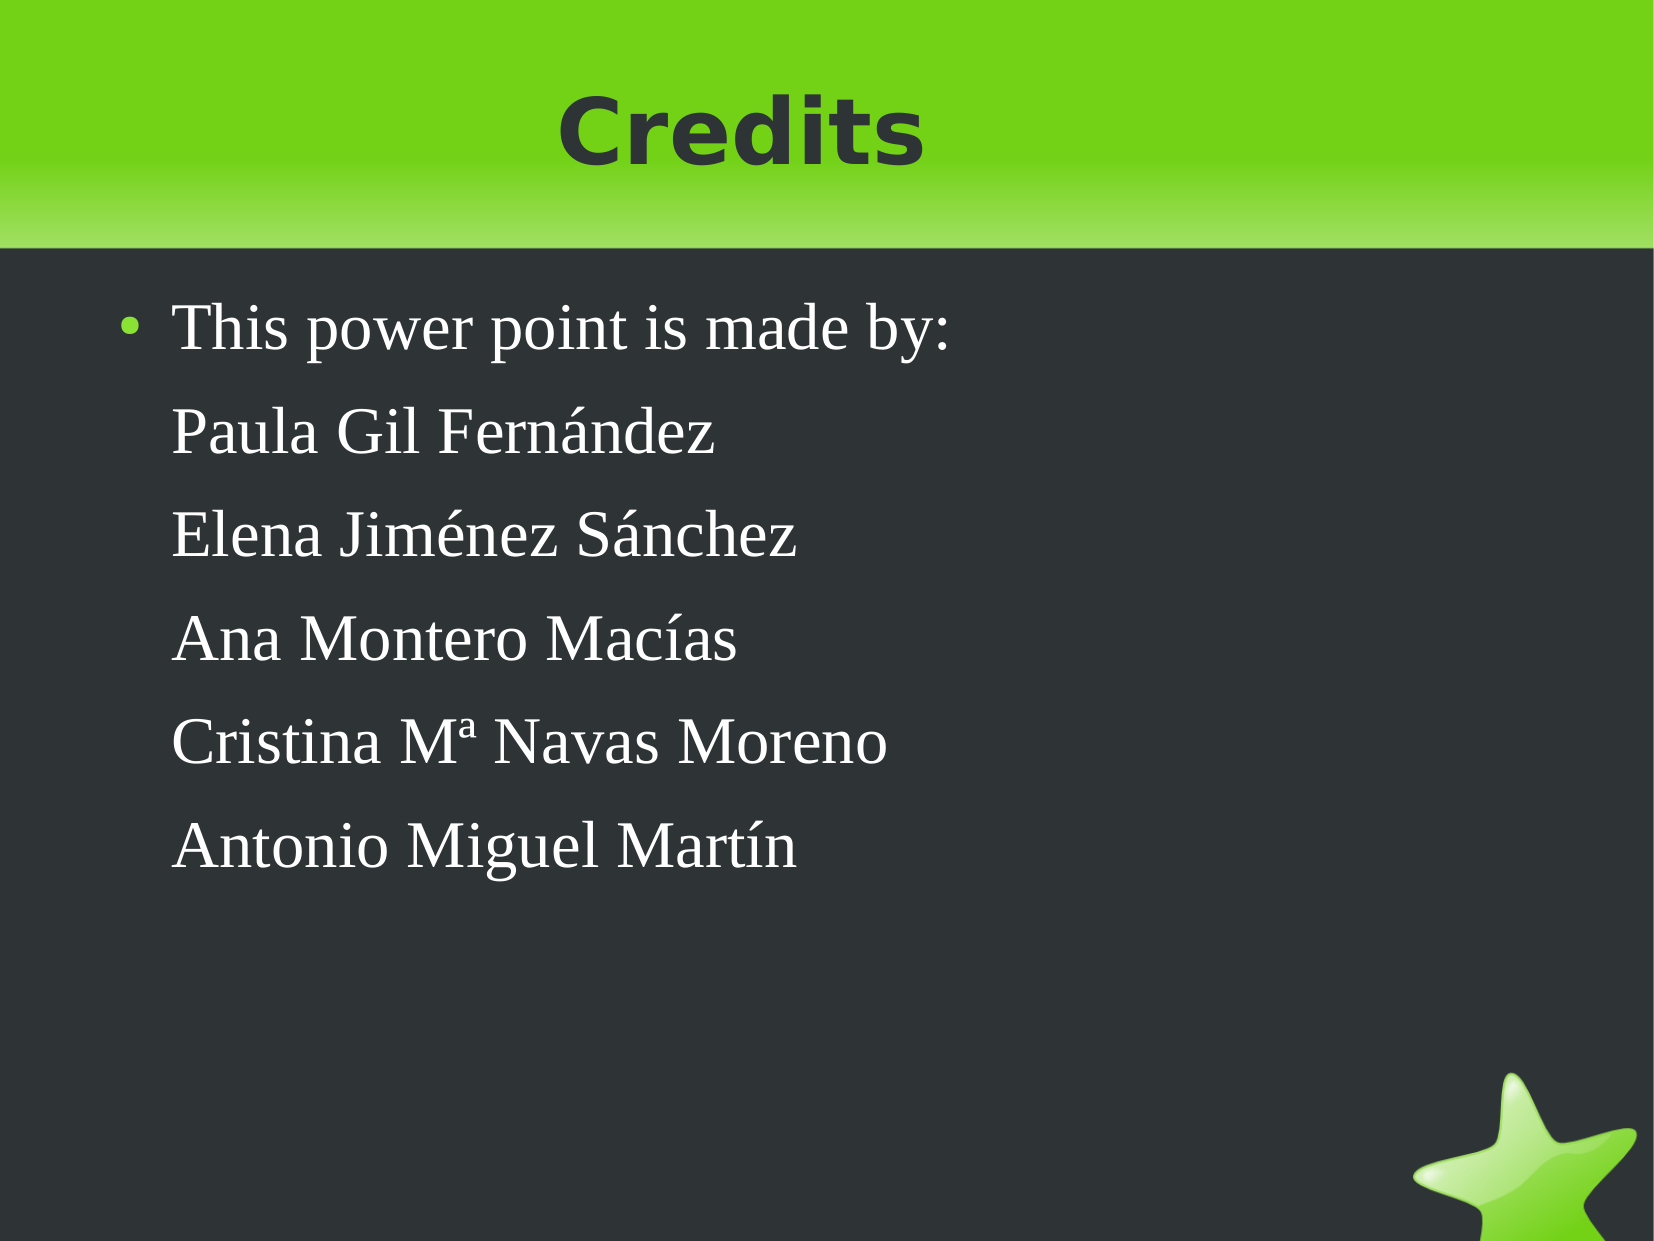

# Credits
This power point is made by:
Paula Gil Fernández
Elena Jiménez Sánchez
Ana Montero Macías
Cristina Mª Navas Moreno
Antonio Miguel Martín